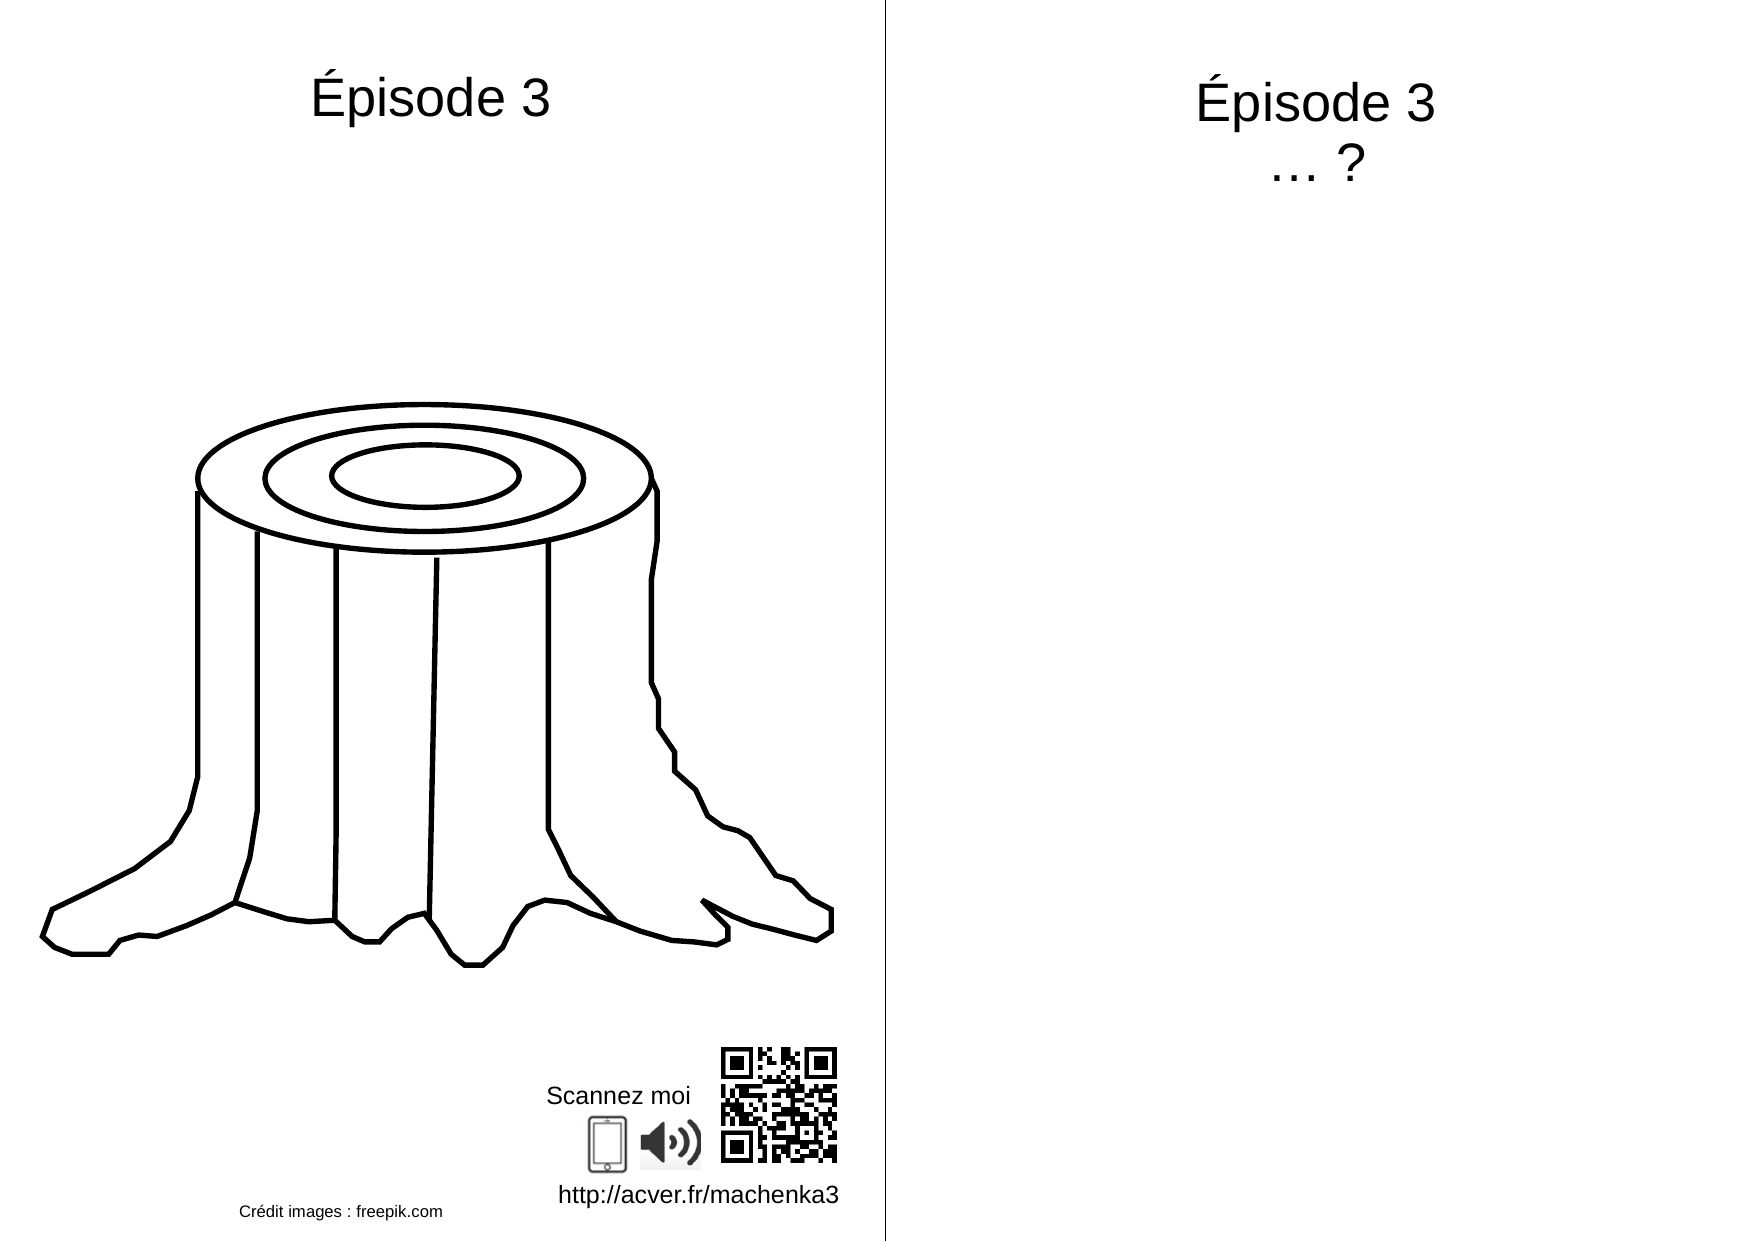

Épisode 3
Épisode 3
… ?
Scannez moi
http://acver.fr/machenka3
Crédit images : freepik.com